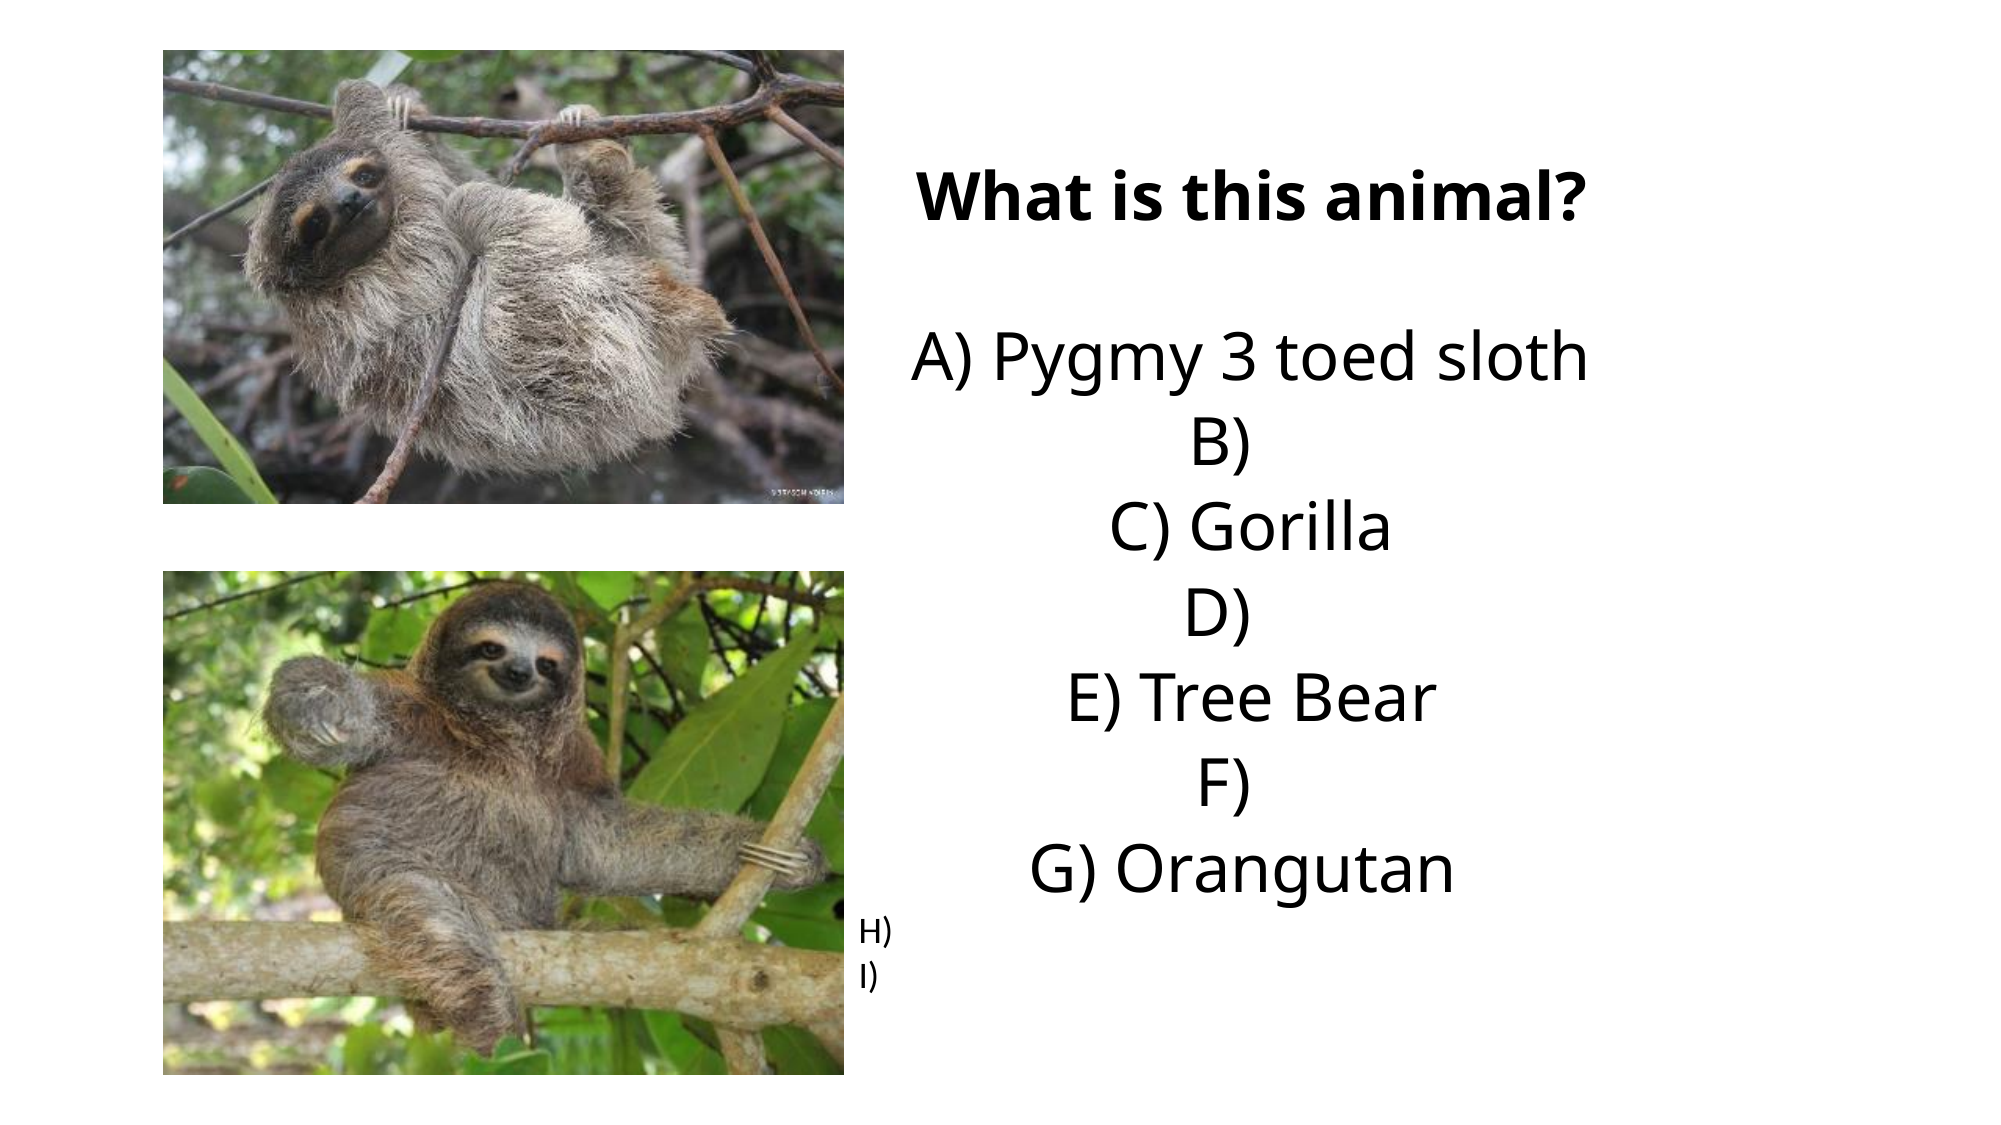

What is this animal?
 Pygmy 3 toed sloth
 Gorilla
 Tree Bear
 Orangutan